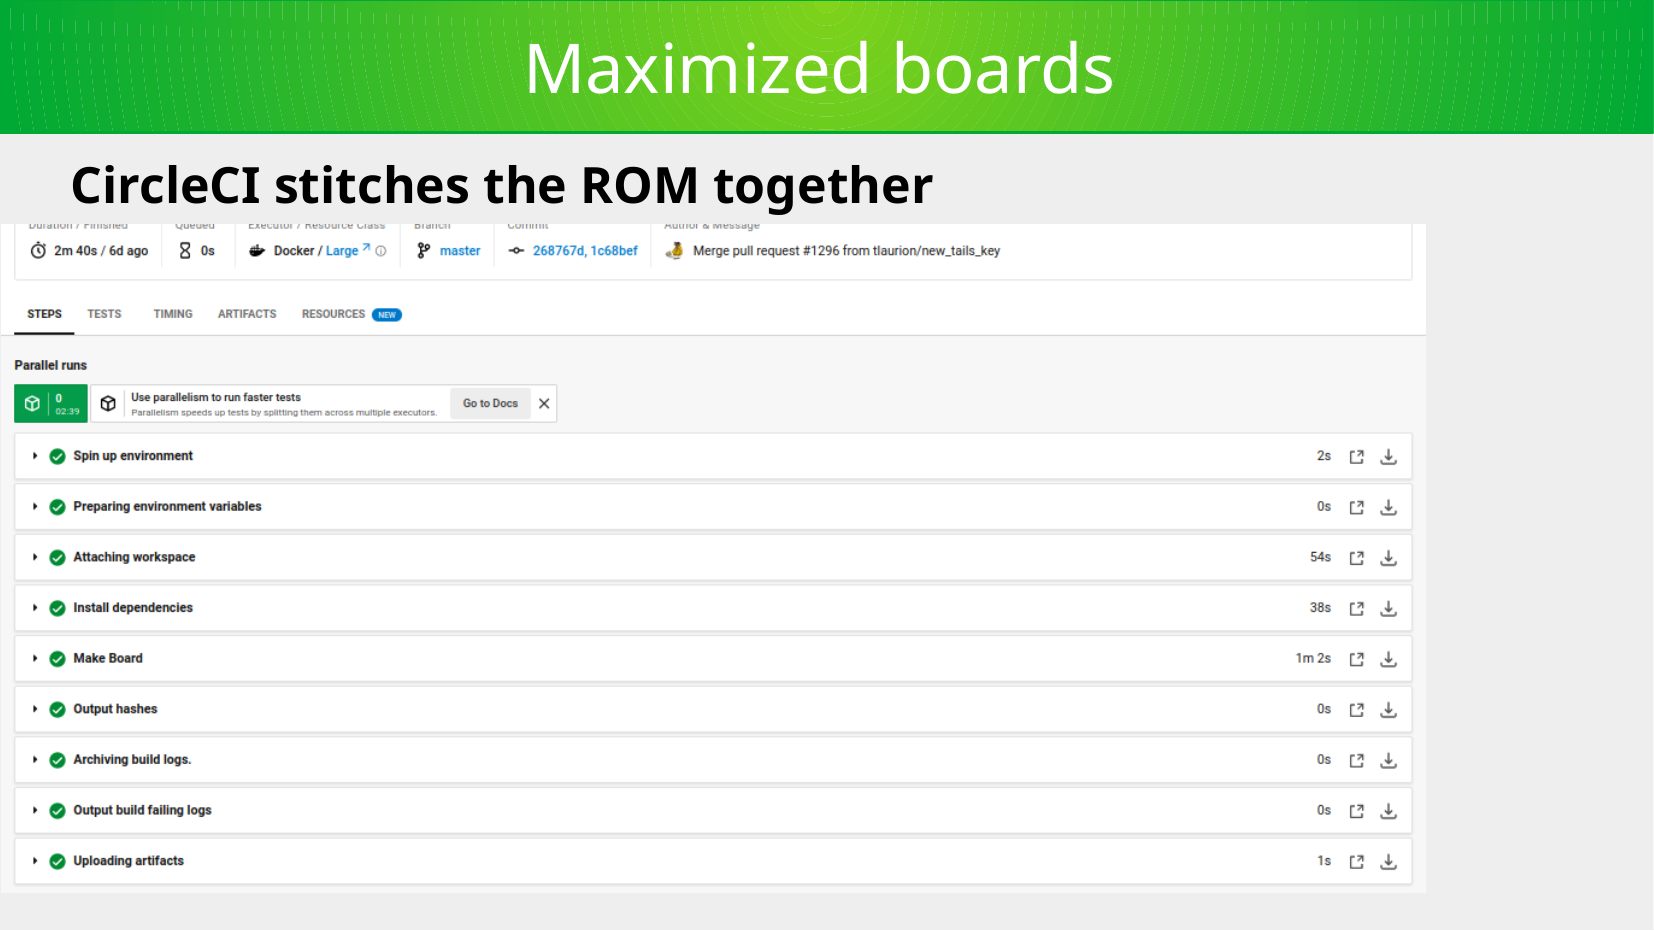

# Maximized boards
CircleCI stitches the ROM together